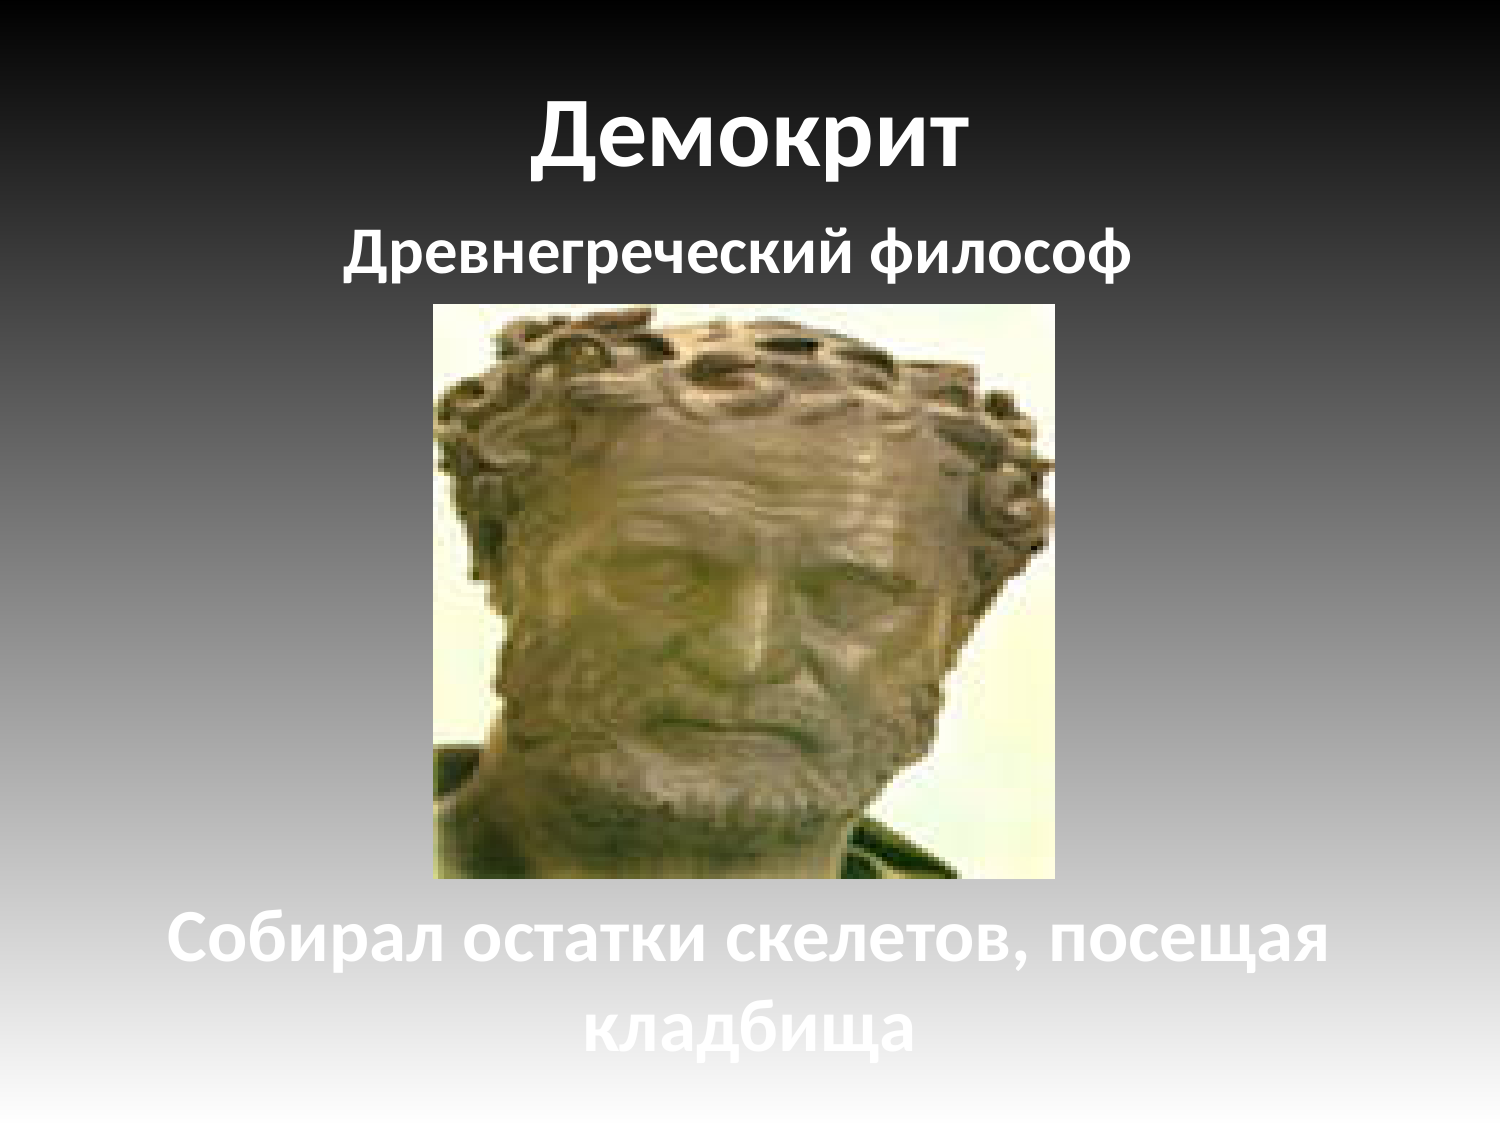

Демокрит
Древнегреческий философ
Собирал остатки скелетов, посещая кладбища